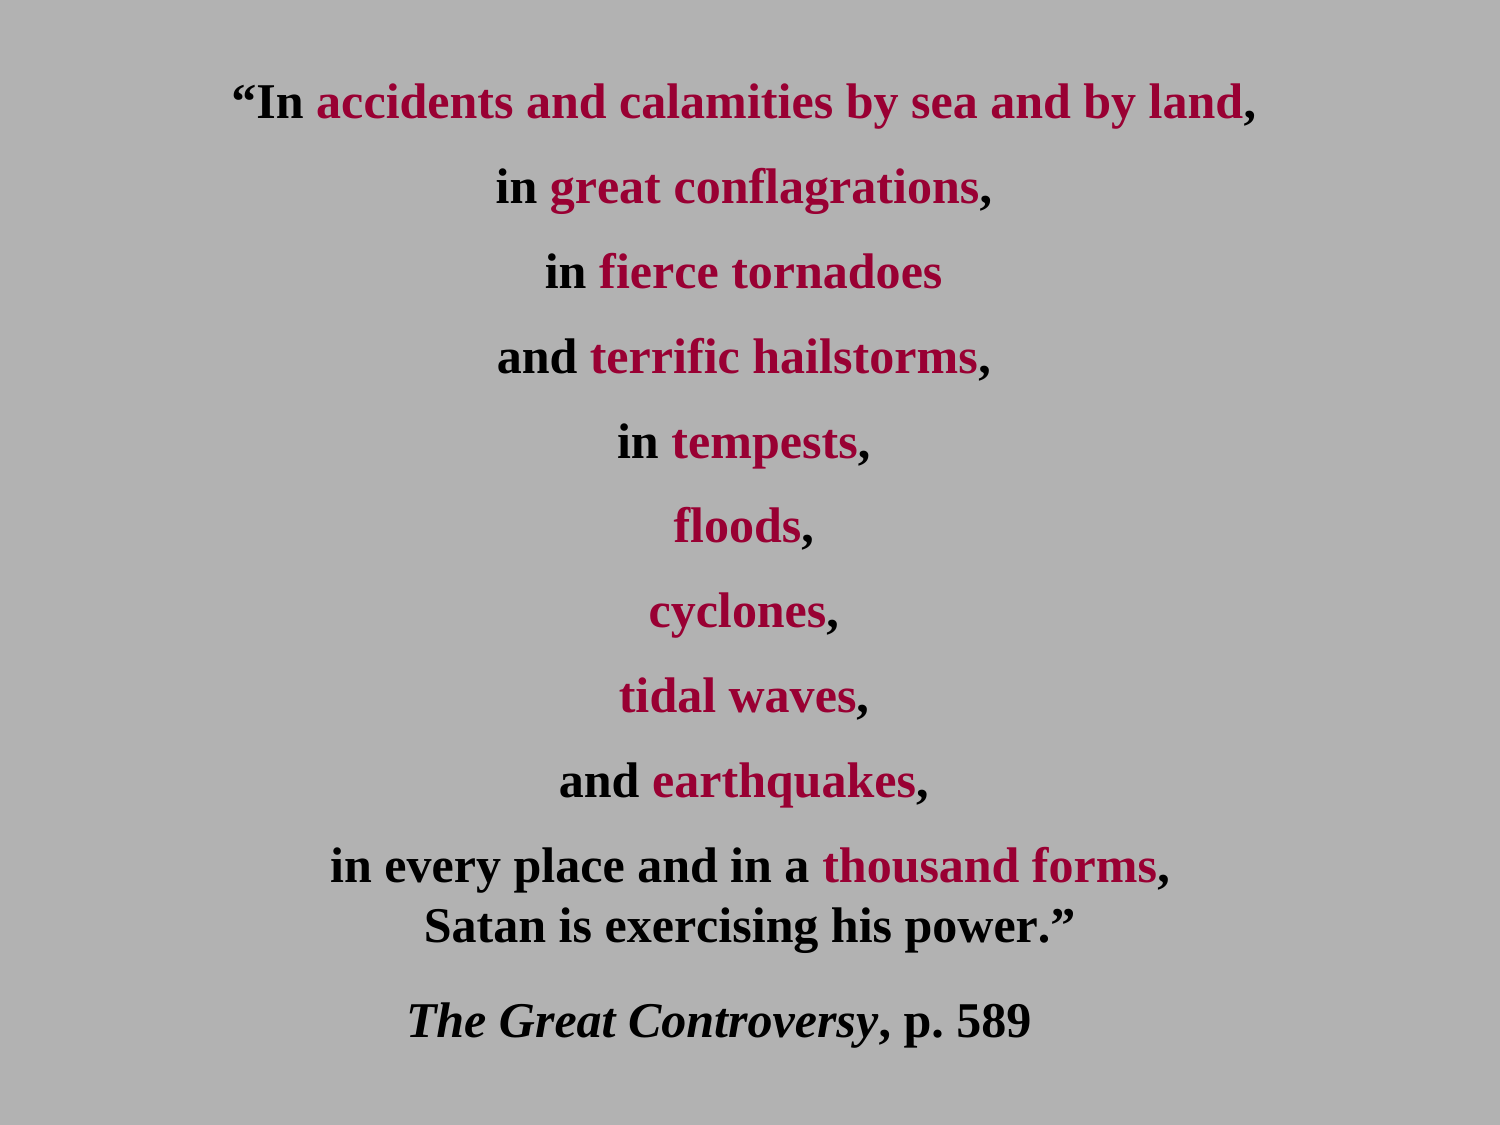

“In accidents and calamities by sea and by land,
in great conflagrations,
in fierce tornadoes
and terrific hailstorms,
in tempests,
floods,
cyclones,
tidal waves,
and earthquakes,
in every place and in a thousand forms,
Satan is exercising his power.”
The Great Controversy, p. 589